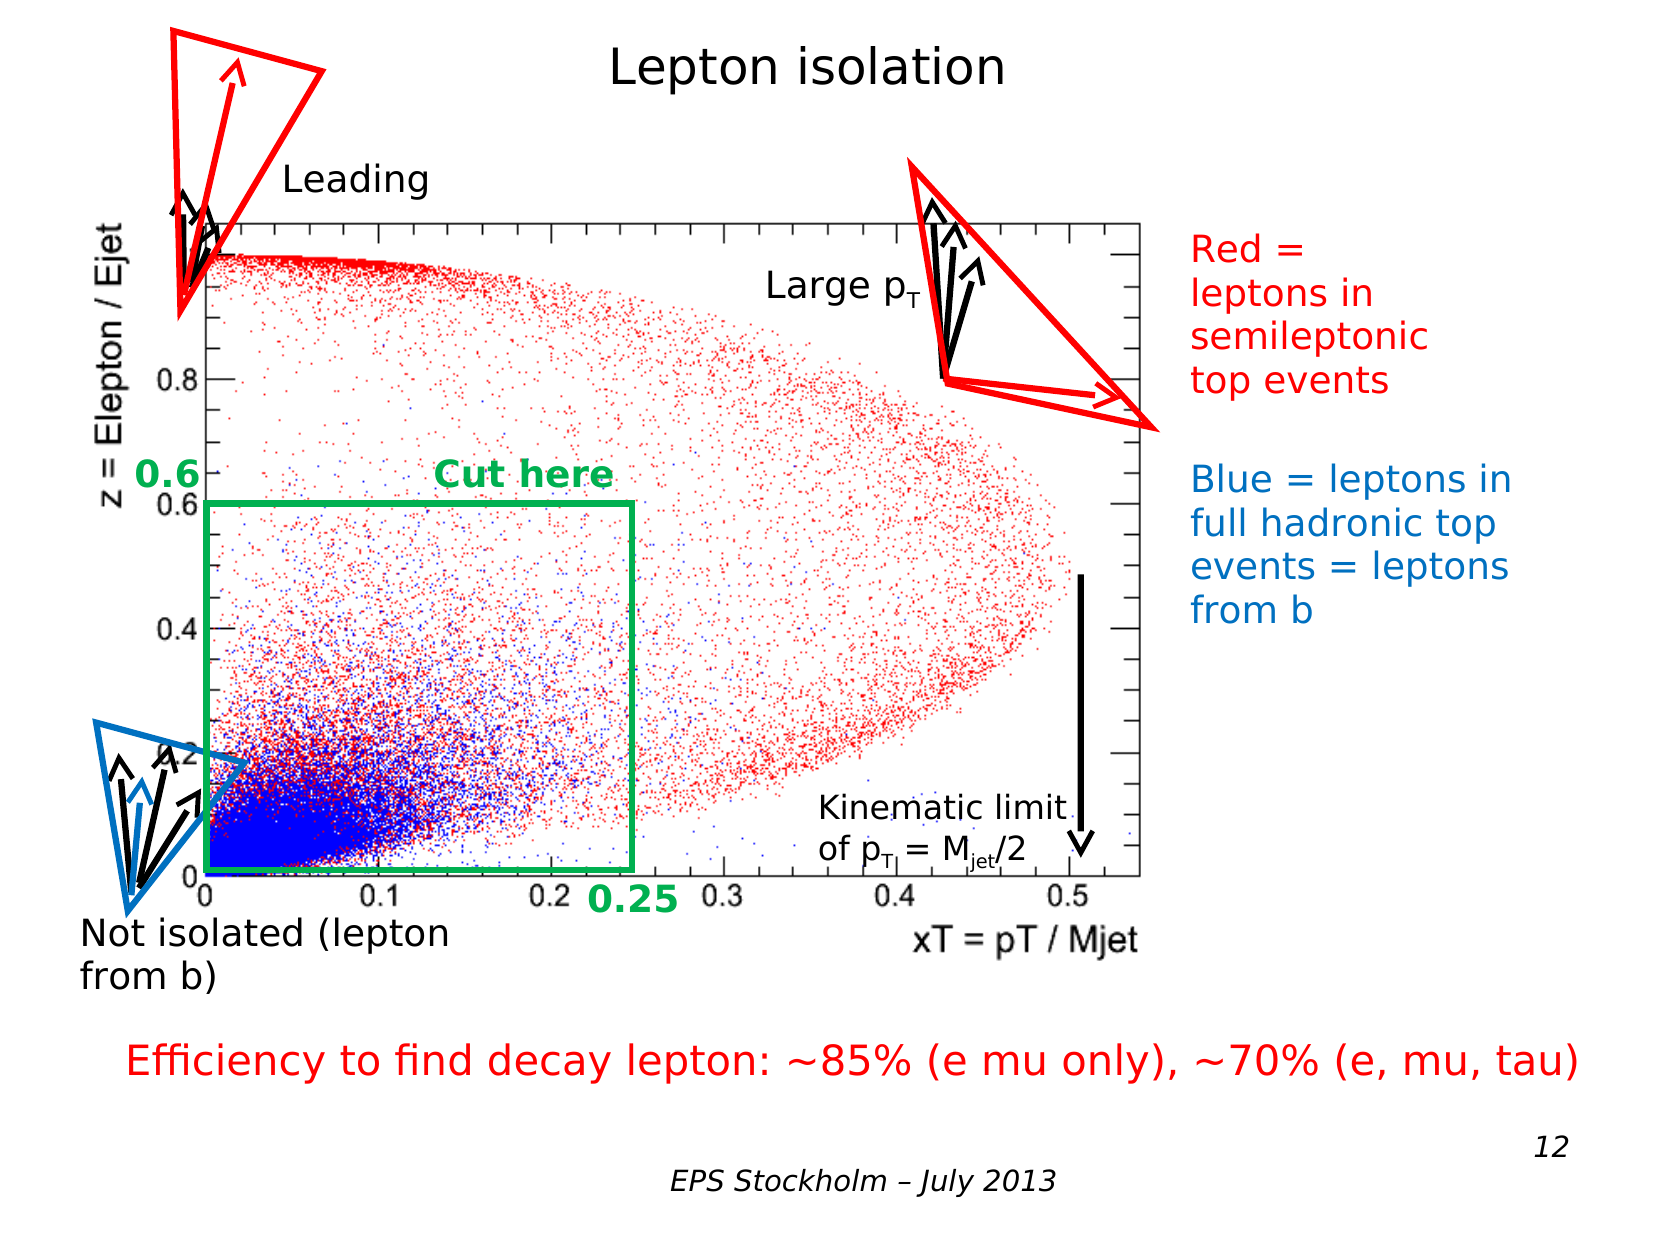

Lepton isolation
Leading
Red = leptons in semileptonic top events
Large pT
0.6
Cut here
Blue = leptons in full hadronic top events = leptons from b
Kinematic limit of pT = Mjet/2
0.25
Not isolated (lepton from b)
Efficiency to find decay lepton: ~85% (e mu only), ~70% (e, mu, tau)
FCPPL Workshop - March 2012
12